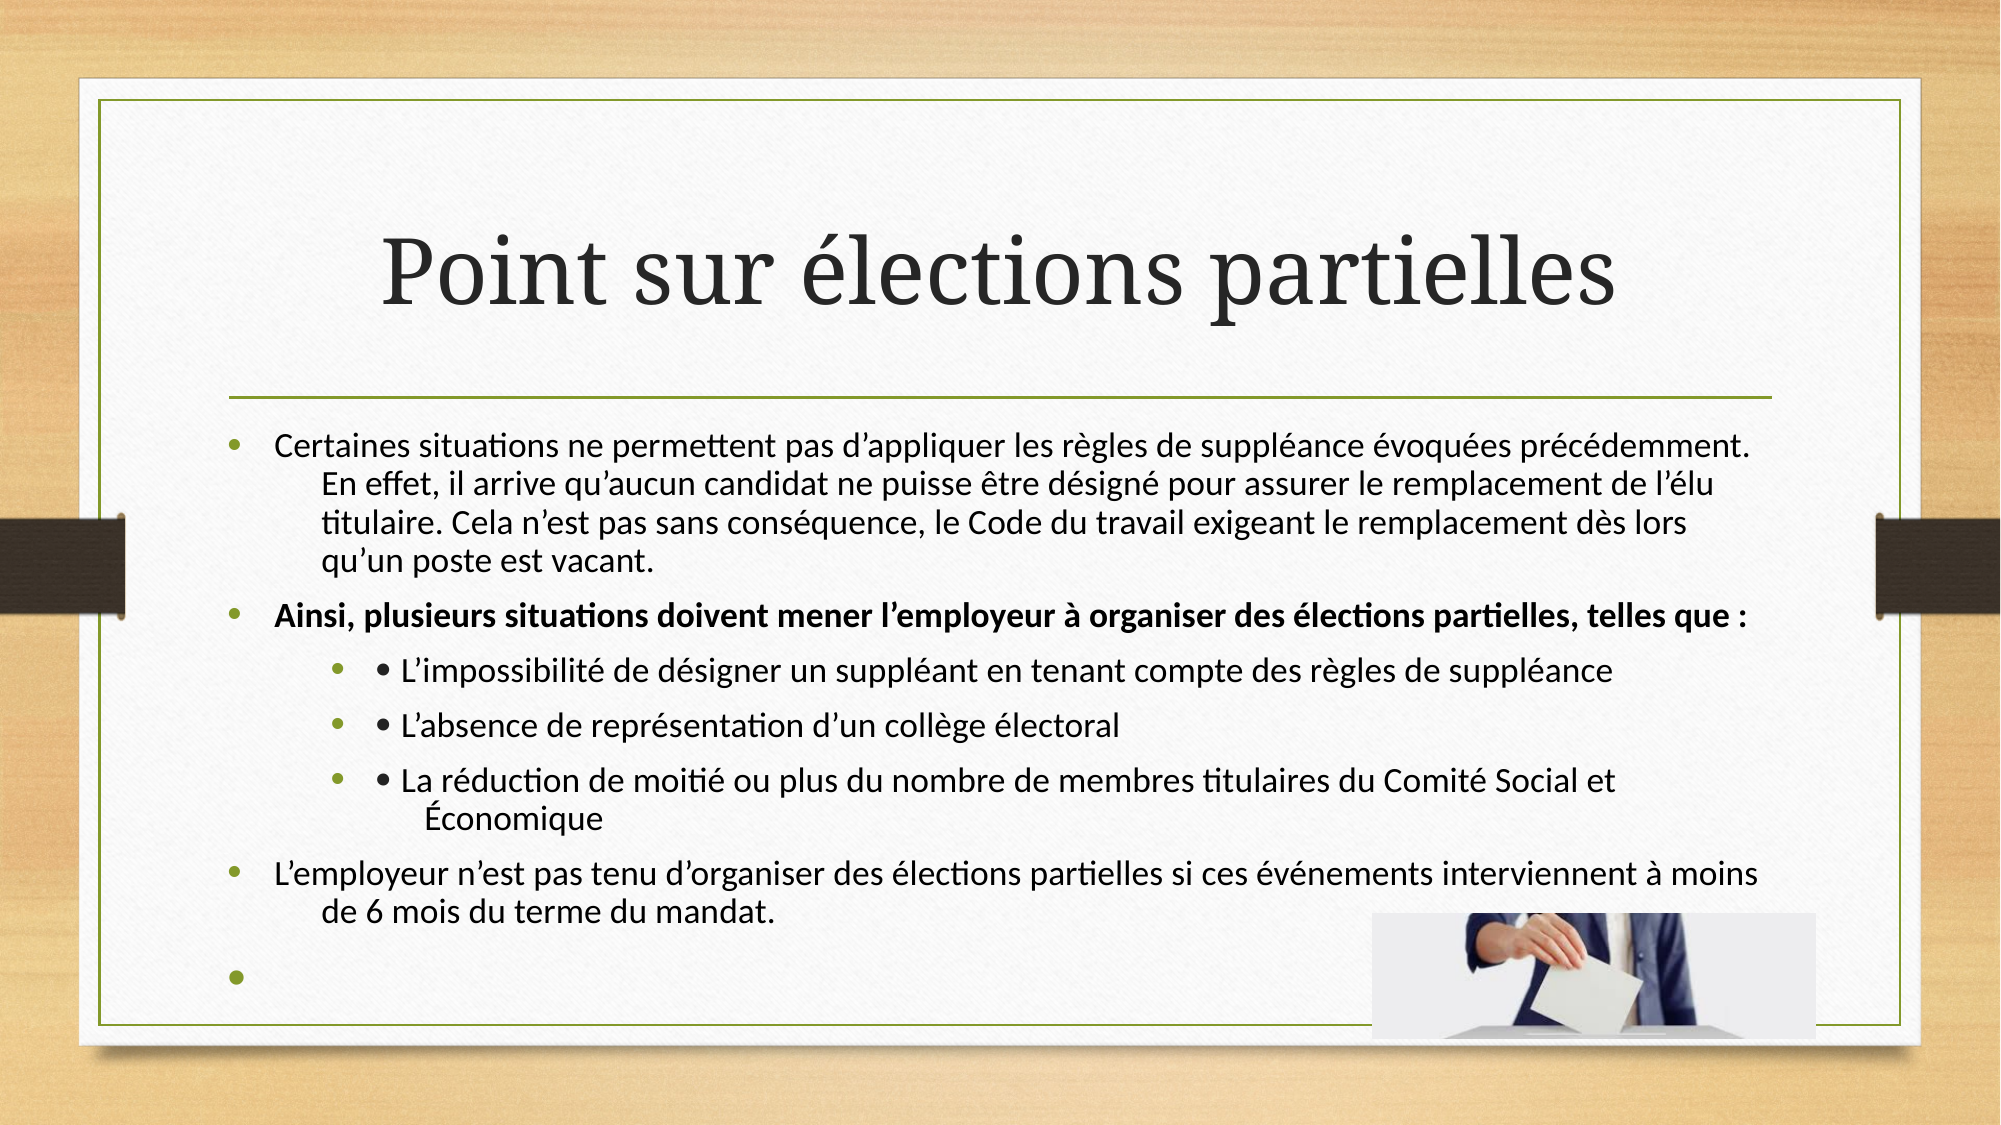

# Point sur élections partielles
Certaines situations ne permettent pas d’appliquer les règles de suppléance évoquées précédemment. En effet, il arrive qu’aucun candidat ne puisse être désigné pour assurer le remplacement de l’élu titulaire. Cela n’est pas sans conséquence, le Code du travail exigeant le remplacement dès lors qu’un poste est vacant.
Ainsi, plusieurs situations doivent mener l’employeur à organiser des élections partielles, telles que :
· L’impossibilité de désigner un suppléant en tenant compte des règles de suppléance
· L’absence de représentation d’un collège électoral
· La réduction de moitié ou plus du nombre de membres titulaires du Comité Social et Économique
L’employeur n’est pas tenu d’organiser des élections partielles si ces événements interviennent à moins de 6 mois du terme du mandat.